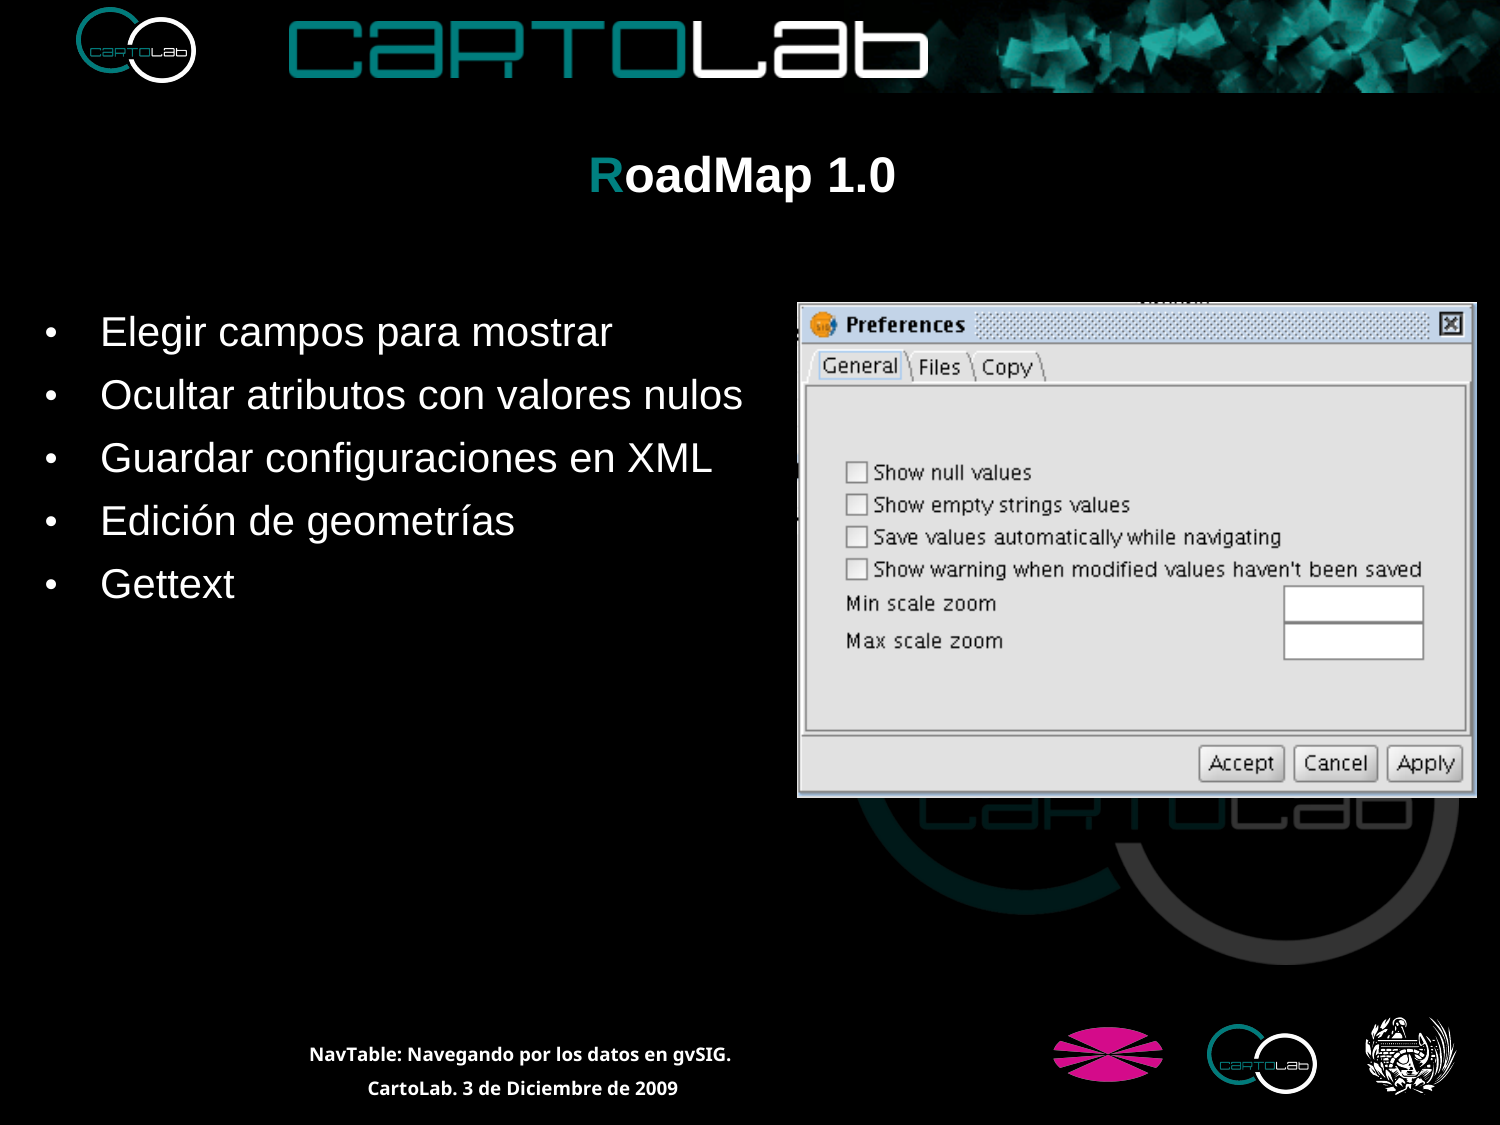

# RoadMap 1.0
Elegir campos para mostrar
Ocultar atributos con valores nulos
Guardar configuraciones en XML
Edición de geometrías
Gettext